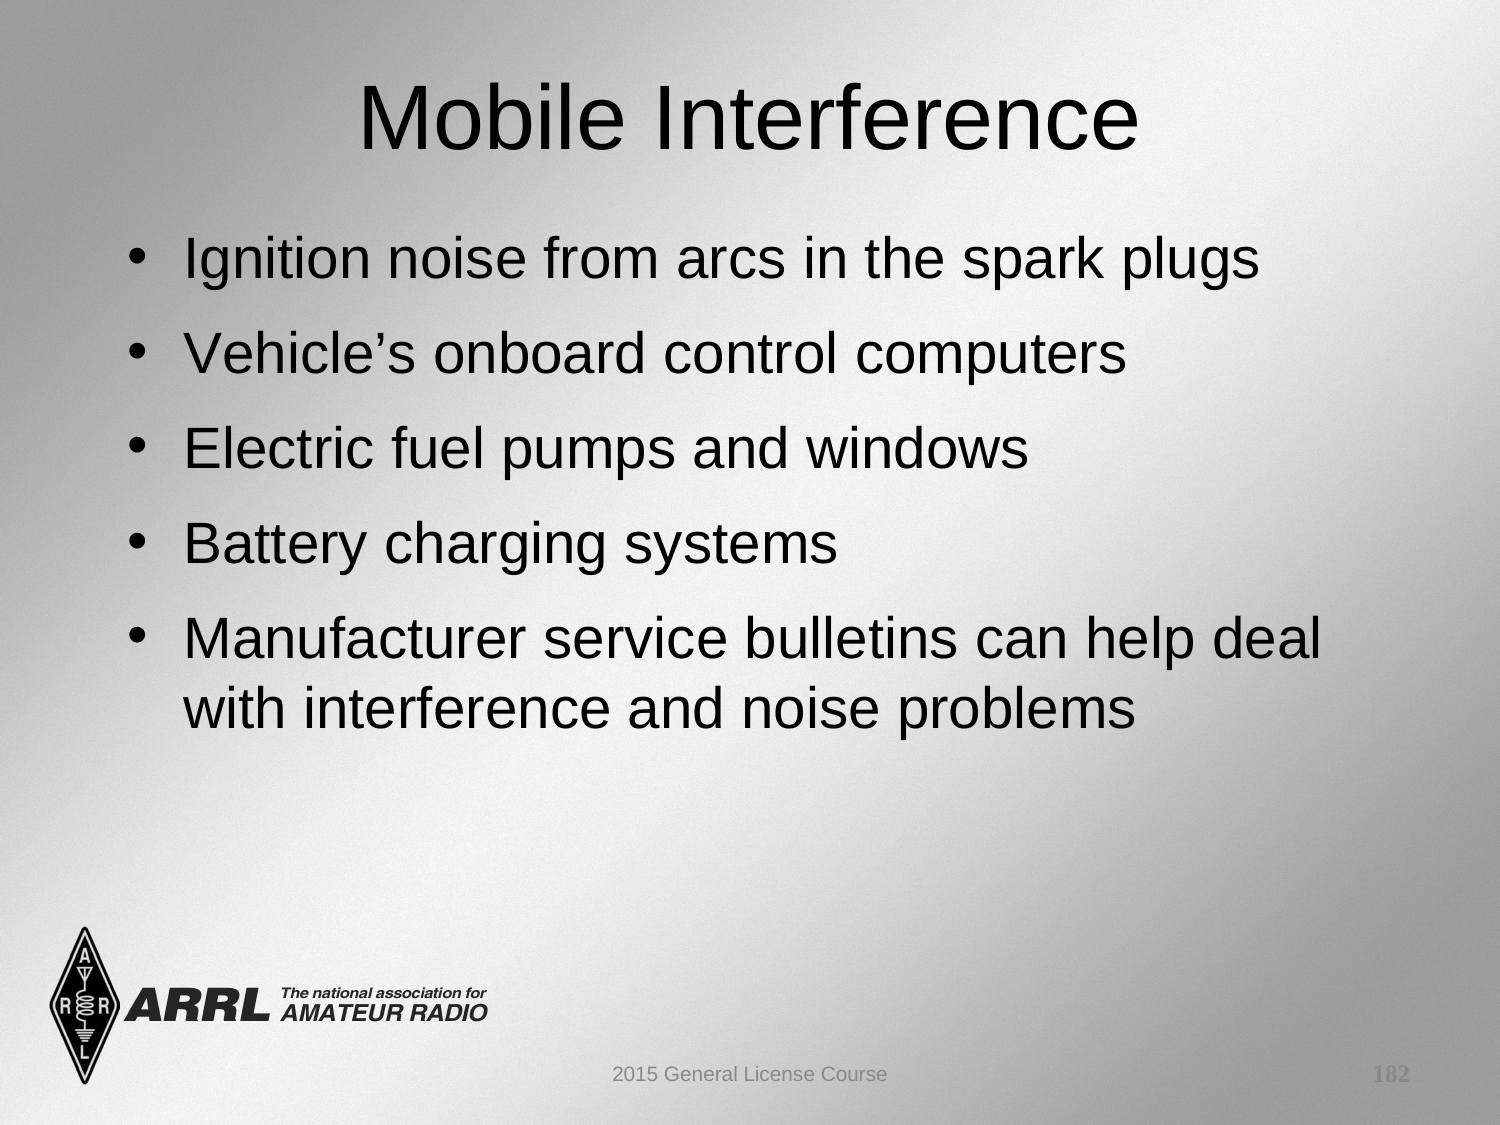

Mobile Interference
Ignition noise from arcs in the spark plugs
Vehicle’s onboard control computers
Electric fuel pumps and windows
Battery charging systems
Manufacturer service bulletins can help deal with interference and noise problems
2015 General License Course